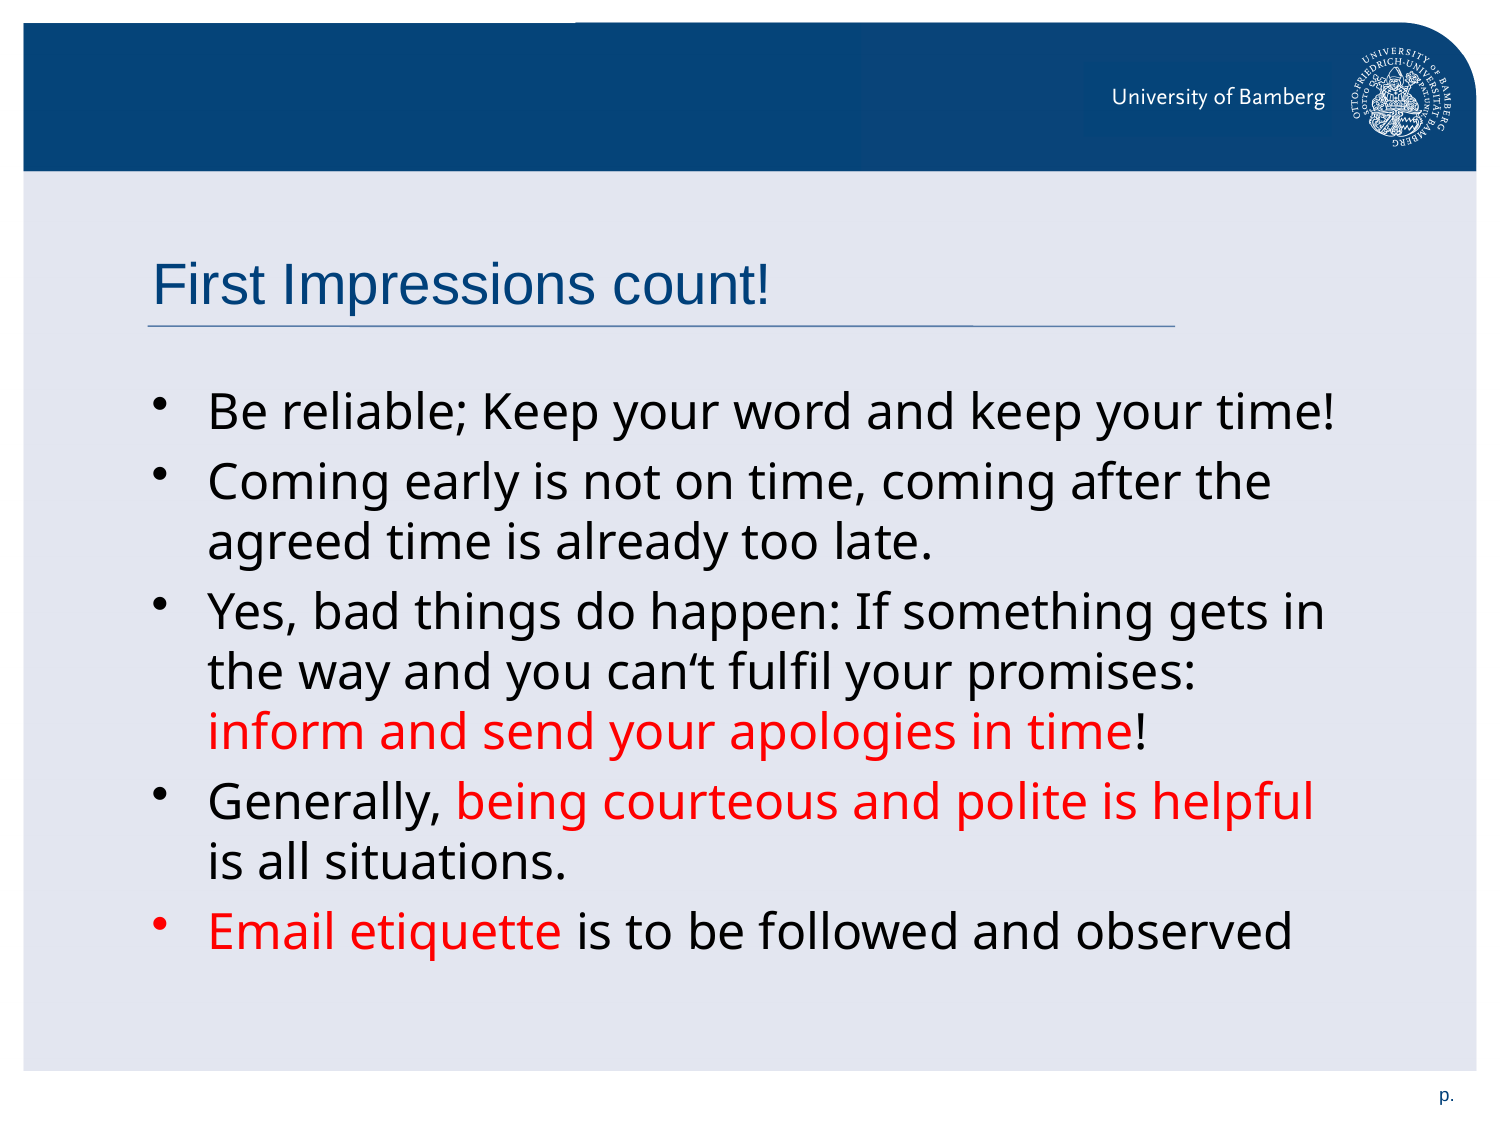

# First Impressions count!
Be reliable; Keep your word and keep your time!
Coming early is not on time, coming after the agreed time is already too late.
Yes, bad things do happen: If something gets in the way and you can‘t fulfil your promises: inform and send your apologies in time!
Generally, being courteous and polite is helpful is all situations.
Email etiquette is to be followed and observed